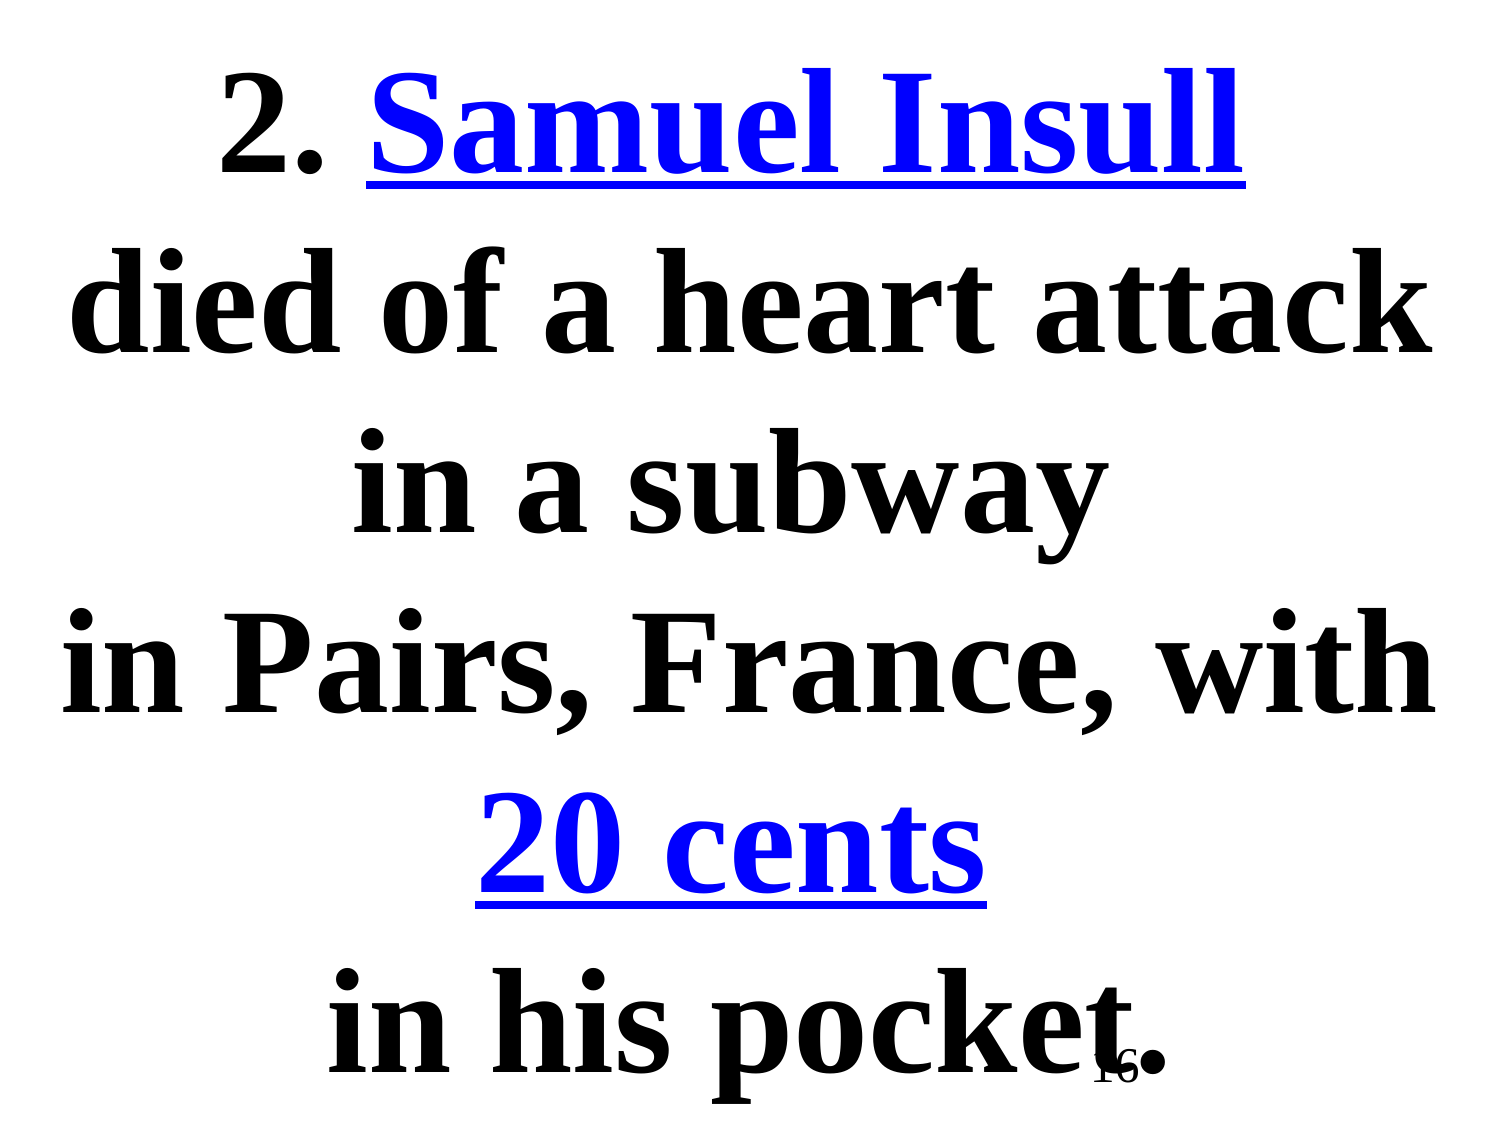

2. Samuel Insull
died of a heart attack in a subway
in Pairs, France, with 20 cents
in his pocket.
16